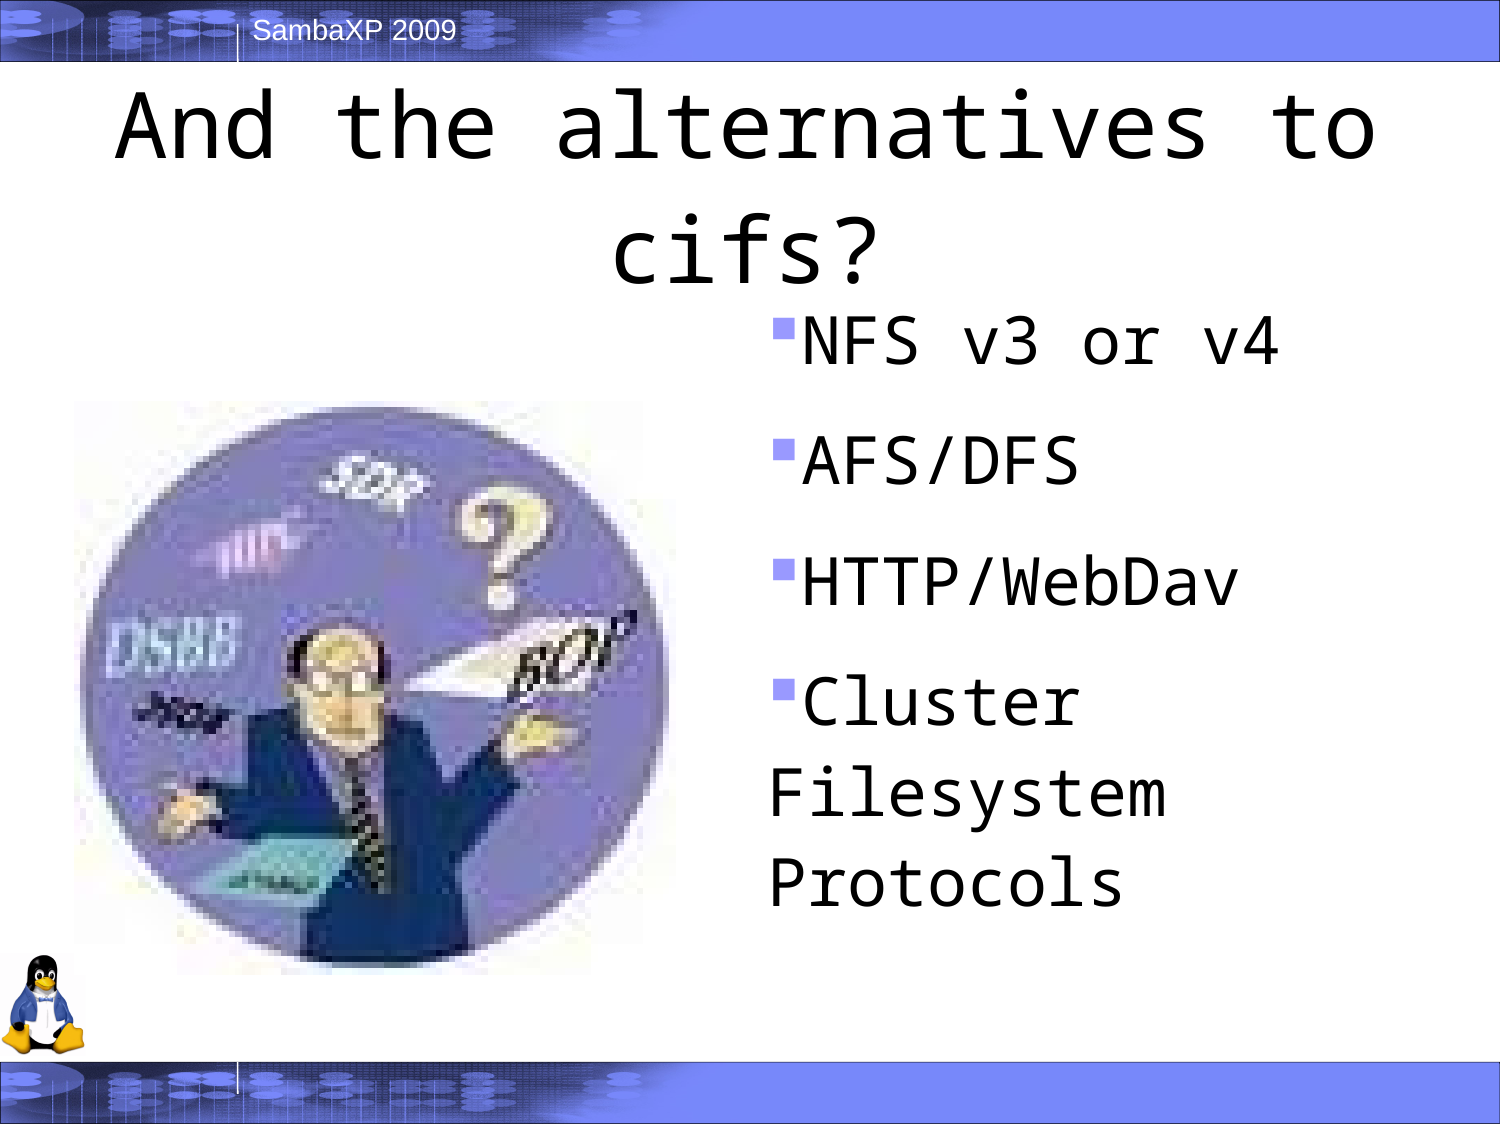

# And the alternatives to cifs?
NFS v3 or v4
AFS/DFS
HTTP/WebDav
Cluster Filesystem Protocols